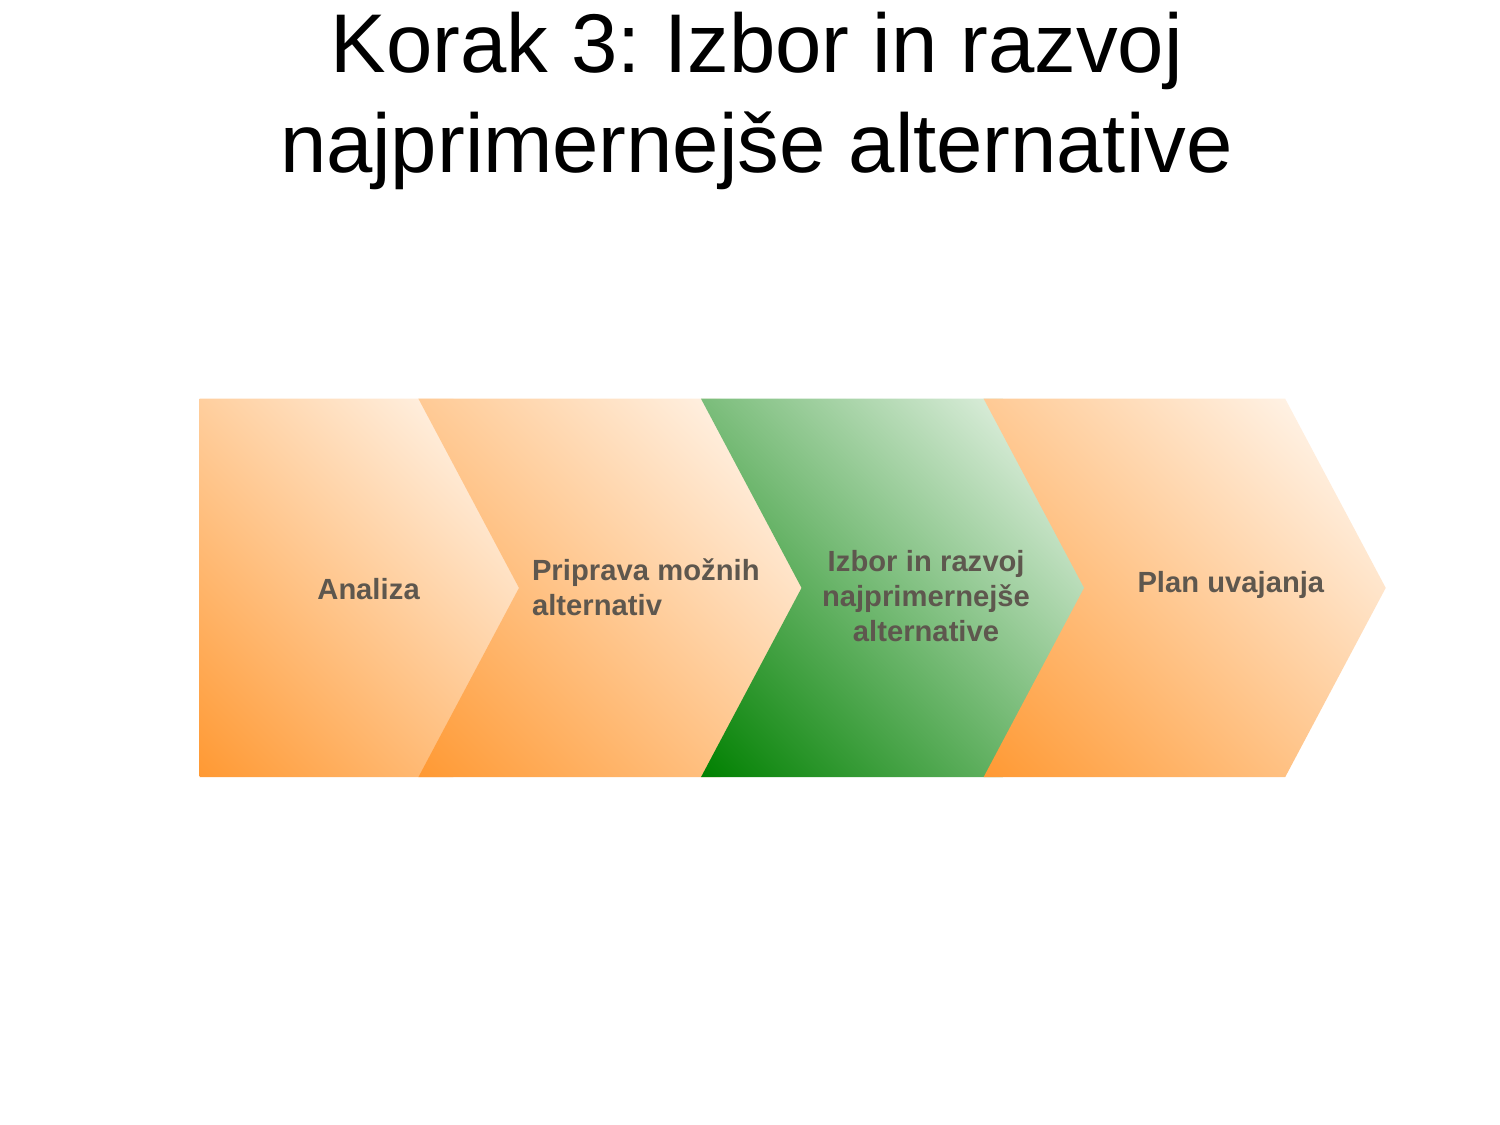

# Korak 3: Izbor in razvoj najprimernejše alternative
Analiza
Izbor in razvoj najprimernejše alternative
Plan uvajanja
Priprava možnih
alternativ